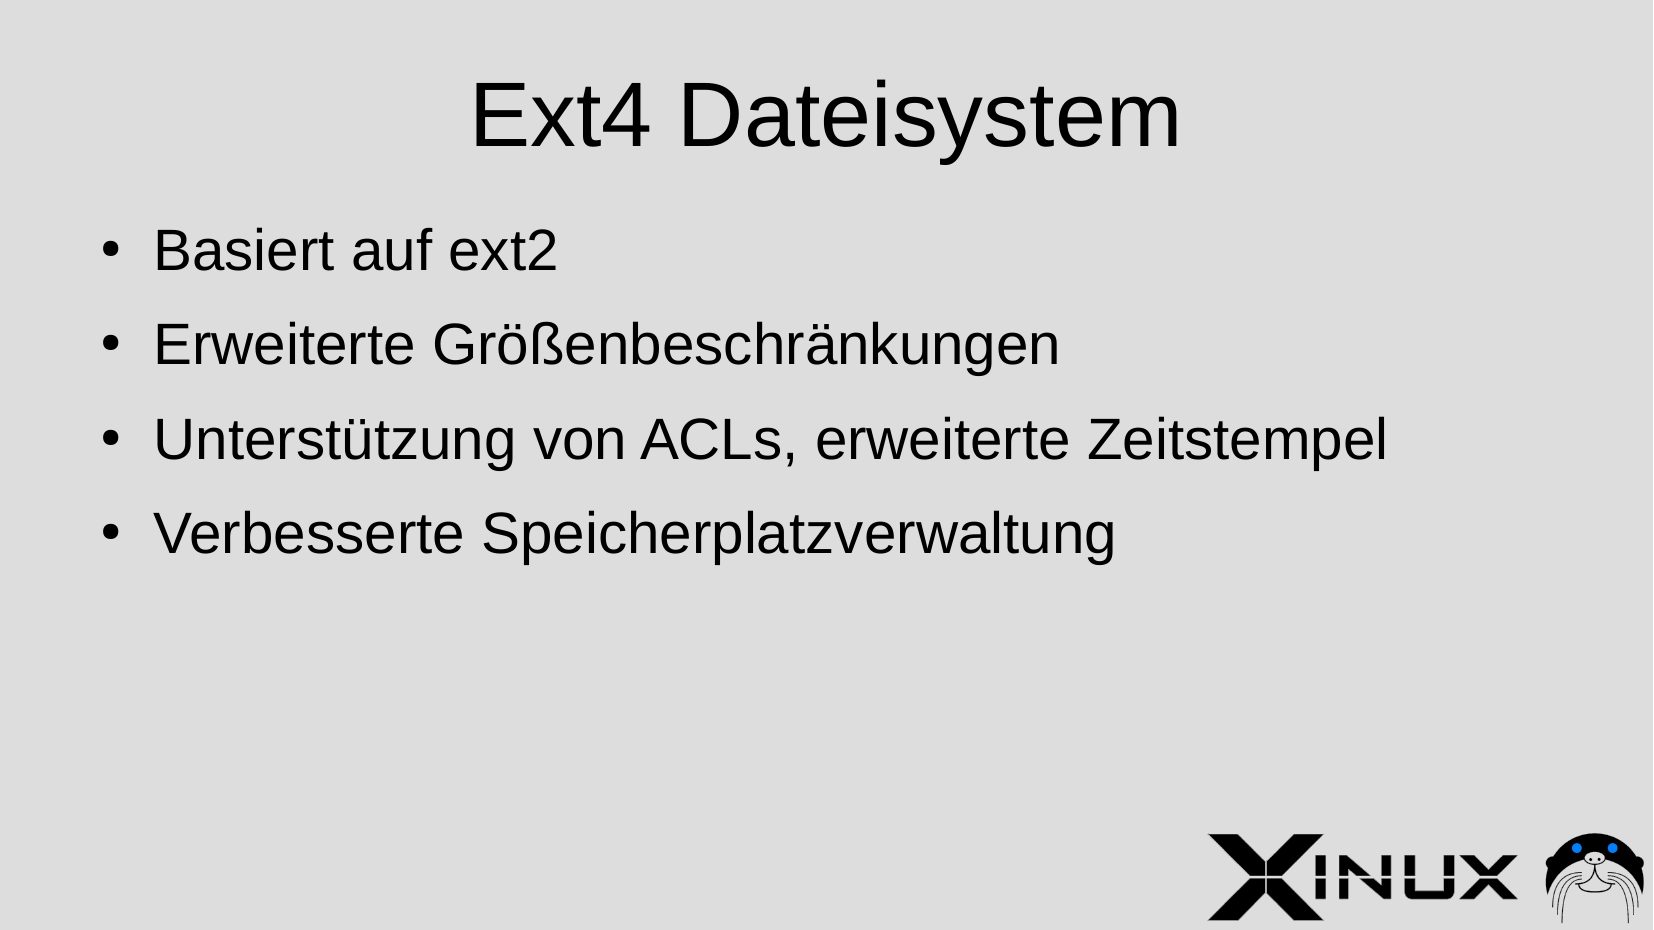

# Ext4 Dateisystem
Basiert auf ext2
Erweiterte Größenbeschränkungen
Unterstützung von ACLs, erweiterte Zeitstempel
Verbesserte Speicherplatzverwaltung